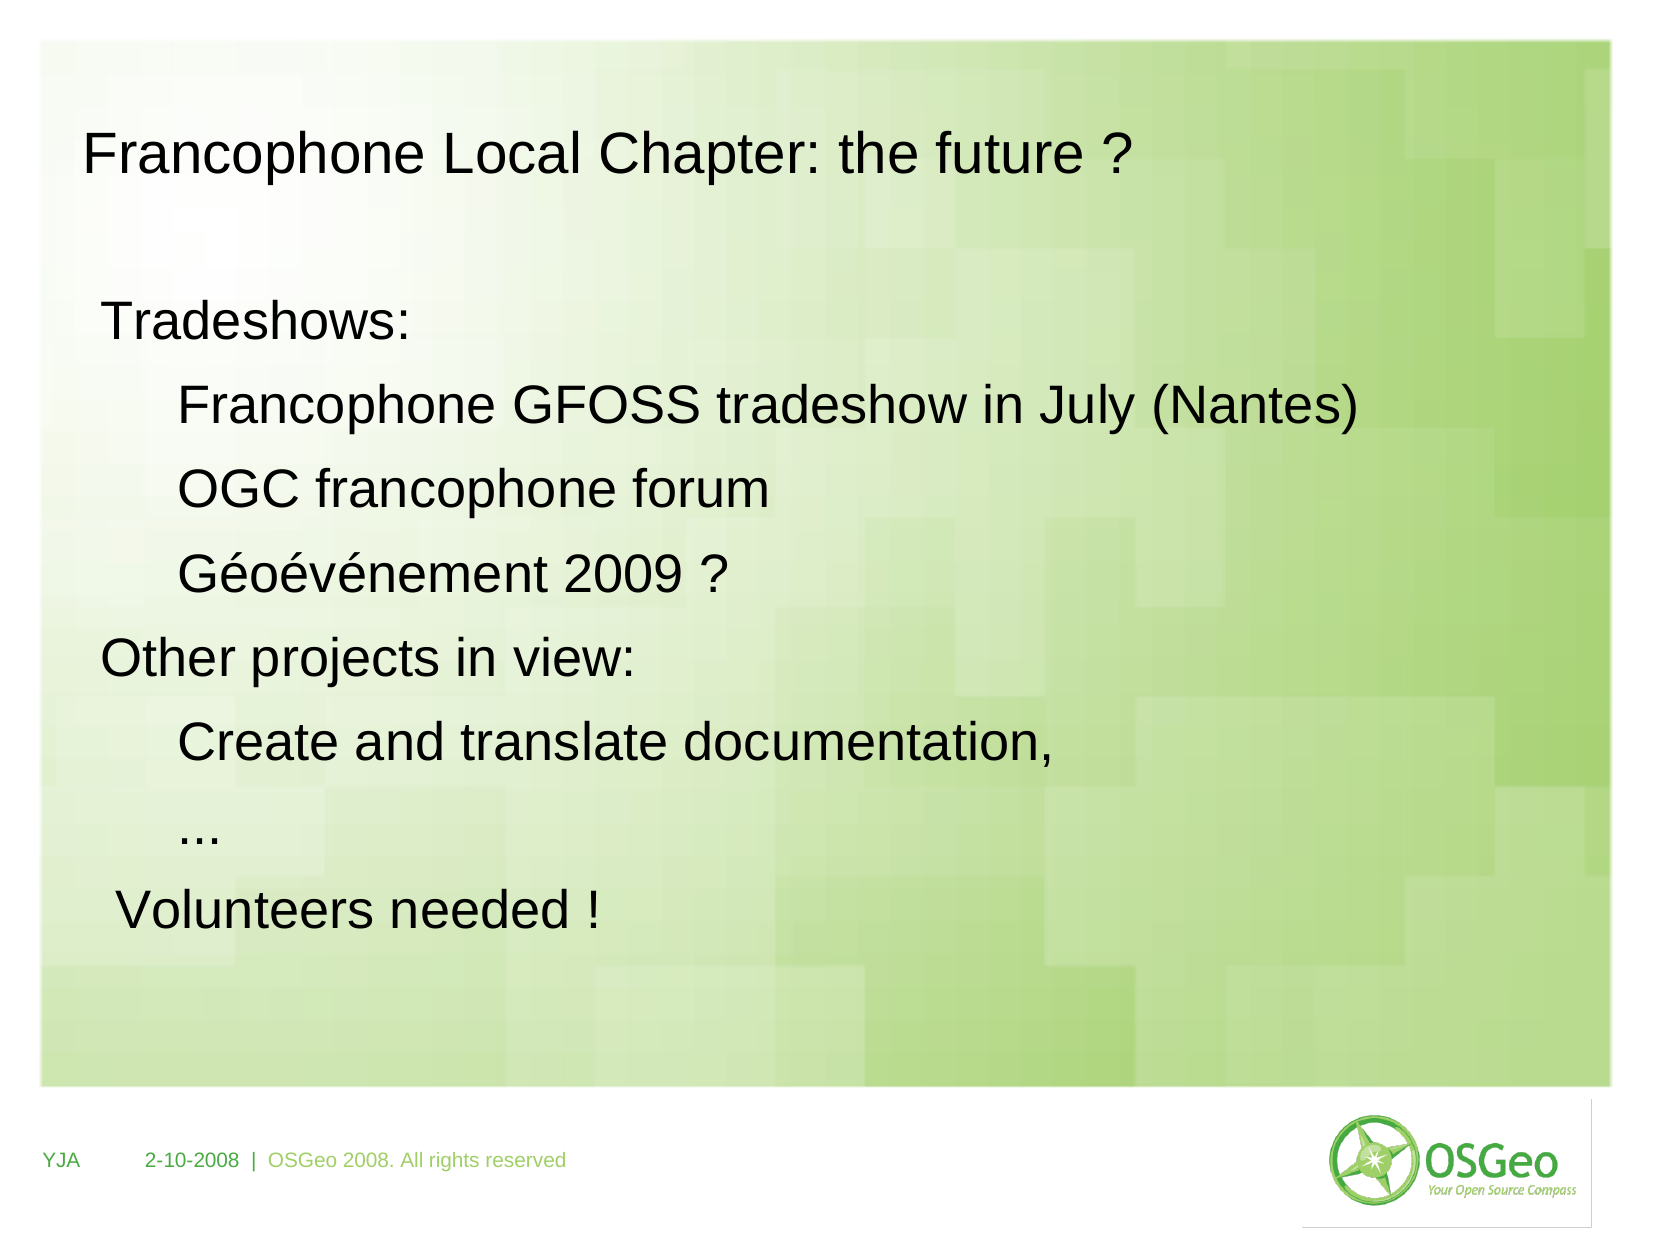

# Francophone Local Chapter: the future ?
Tradeshows:
Francophone GFOSS tradeshow in July (Nantes)
OGC francophone forum
Géoévénement 2009 ?
Other projects in view:
Create and translate documentation,
...
 Volunteers needed !